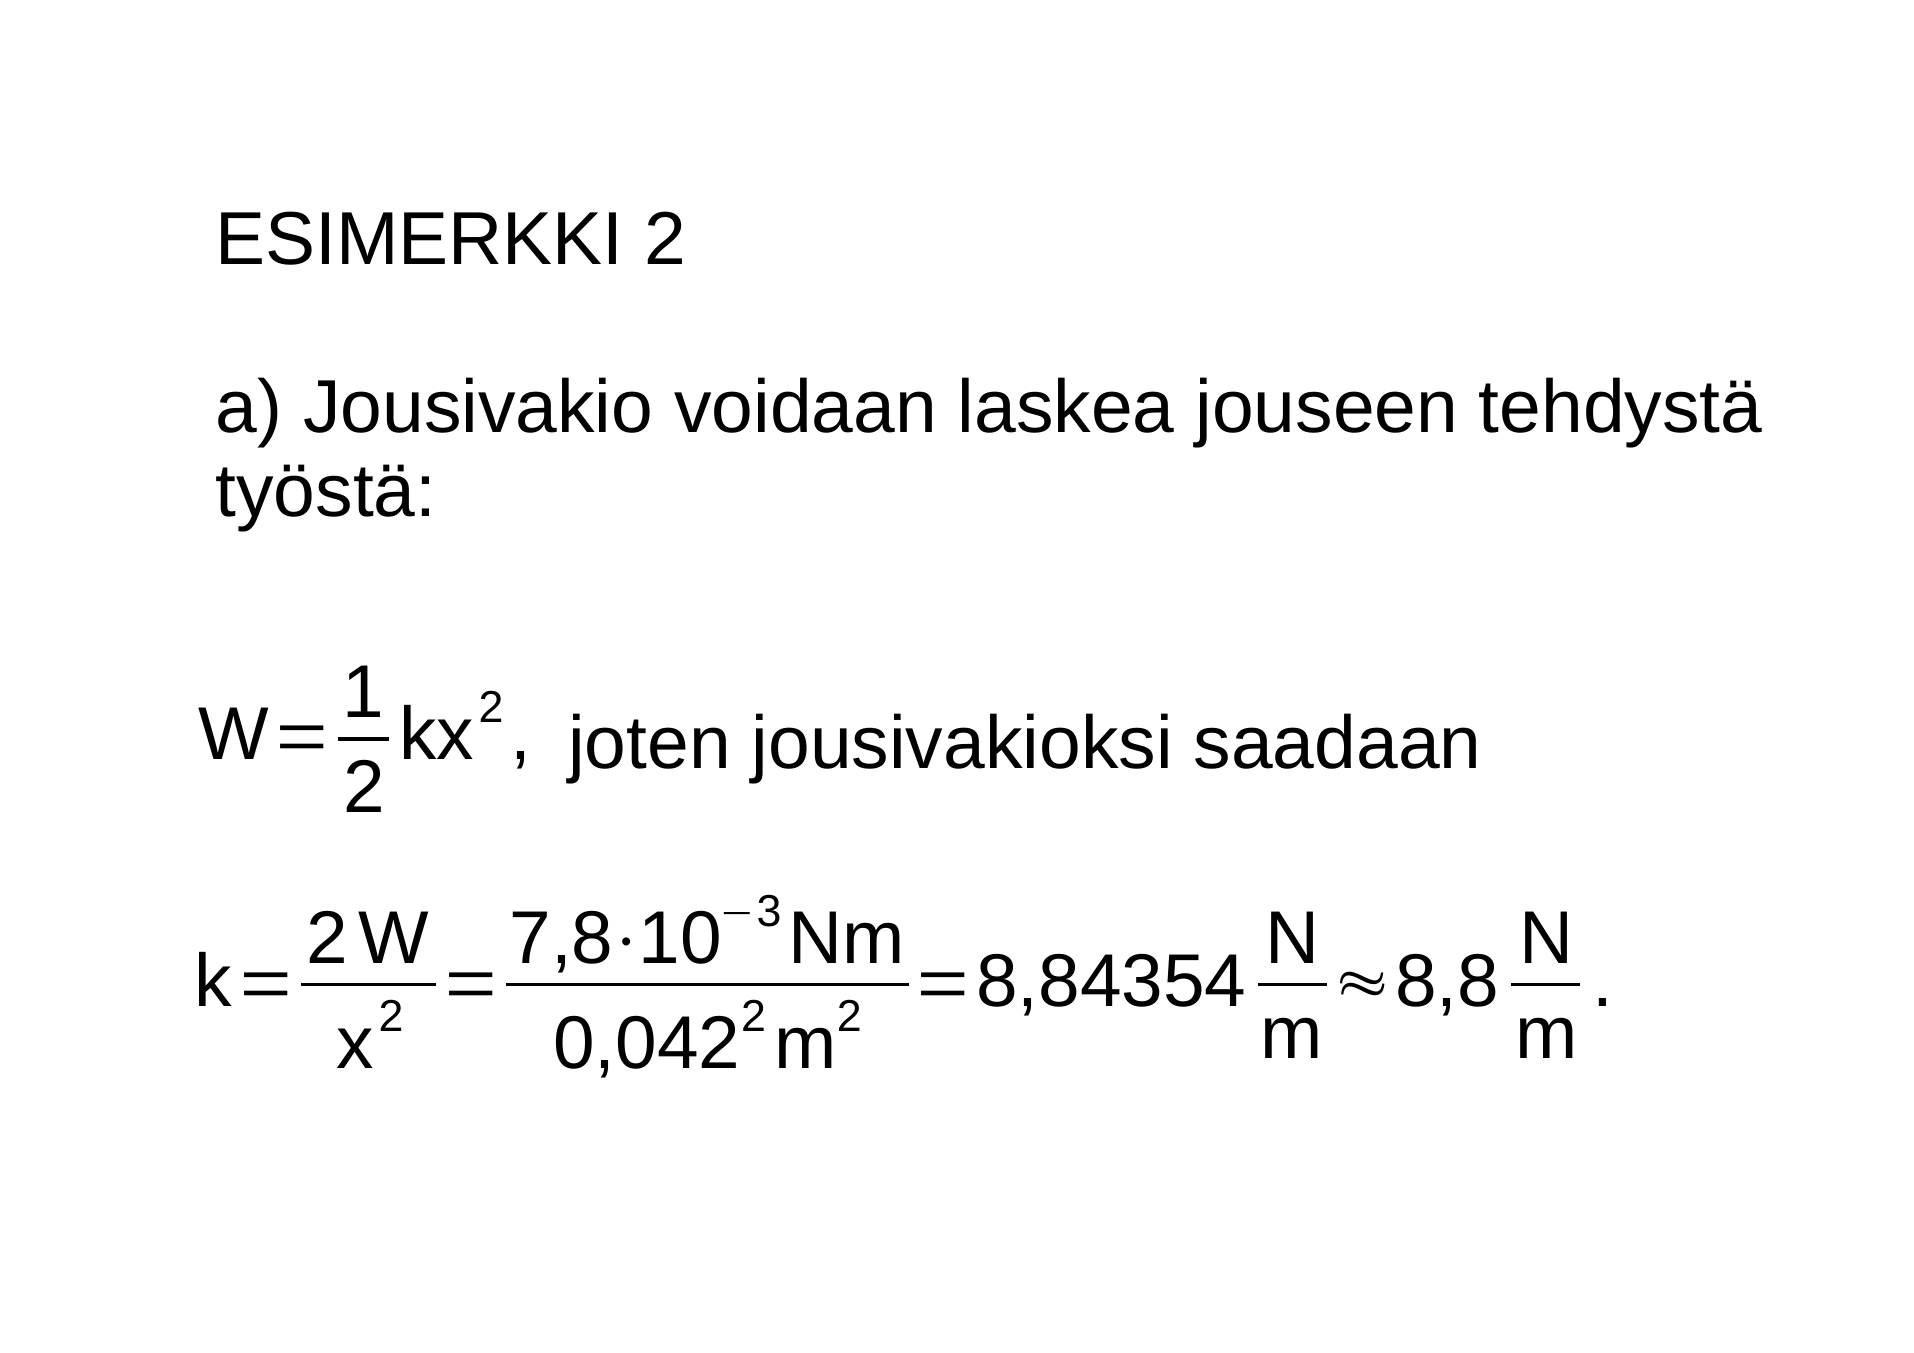

ESIMERKKI 2
a) Jousivakio voidaan laskea jouseen tehdystä
työstä:
 joten jousivakioksi saadaan